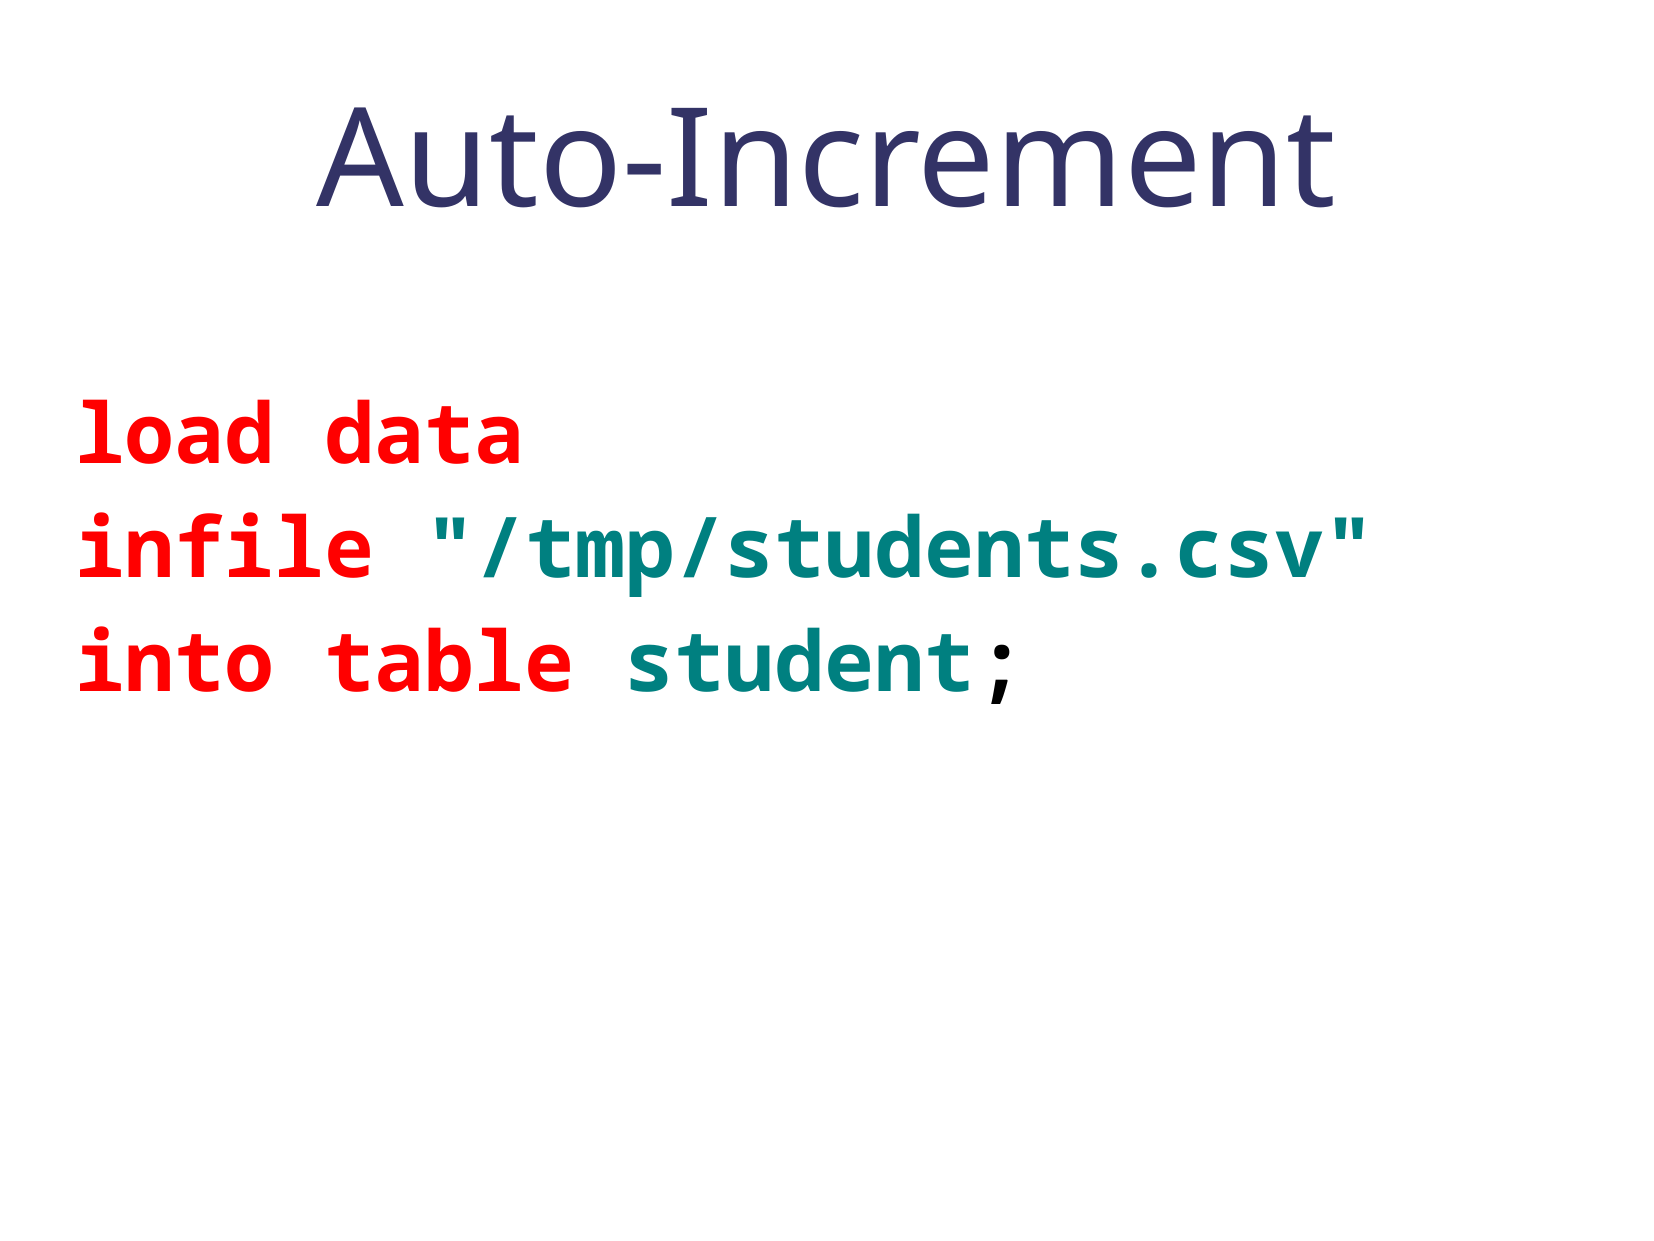

# Auto-Increment
load data
infile "/tmp/students.csv"
into table student;